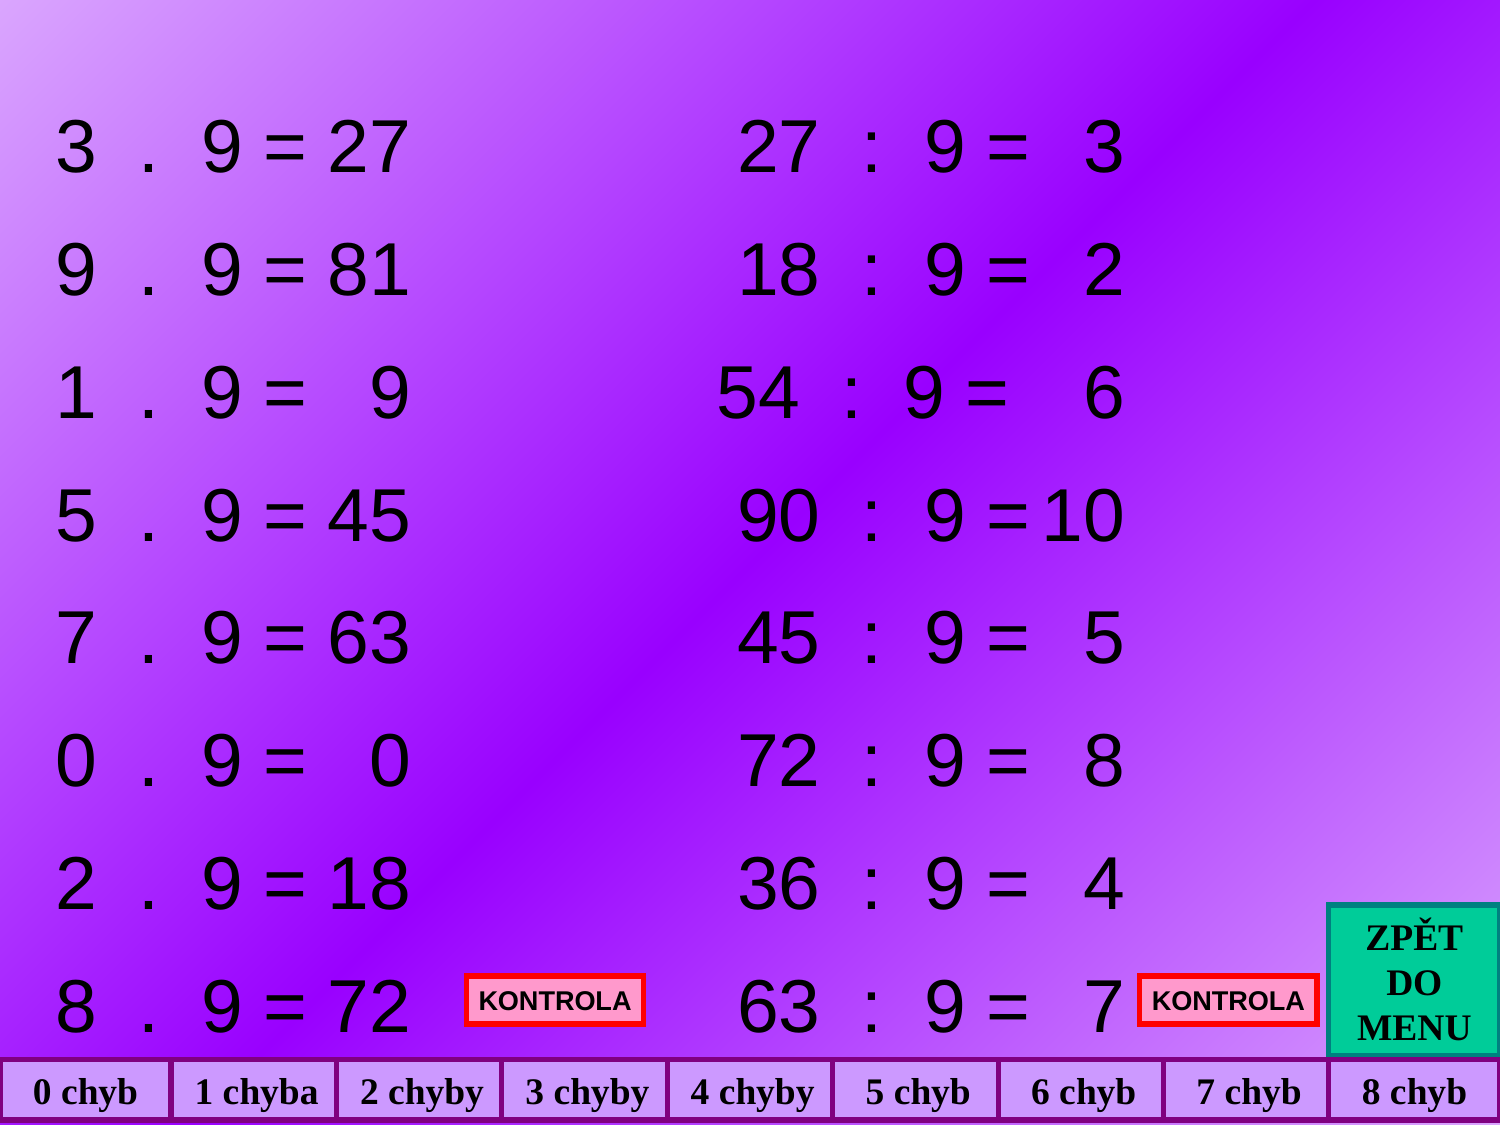

3 . 9 =
9 . 9 =
1 . 9 =
5 . 9 =
7 . 9 =
0 . 9 =
2 . 9 =
8 . 9 =
27
81
 9
45
63
 0
18
72
27 : 9 =
18 : 9 =
54 : 9 =
90 : 9 =
45 : 9 =
72 : 9 =
36 : 9 =
63 : 9 =
3
2
6
10
5
8
4
7
ZPĚT DO MENU
KONTROLA
KONTROLA
0 chyb
1 chyba
2 chyby
3 chyby
4 chyby
5 chyb
6 chyb
7 chyb
8 chyb